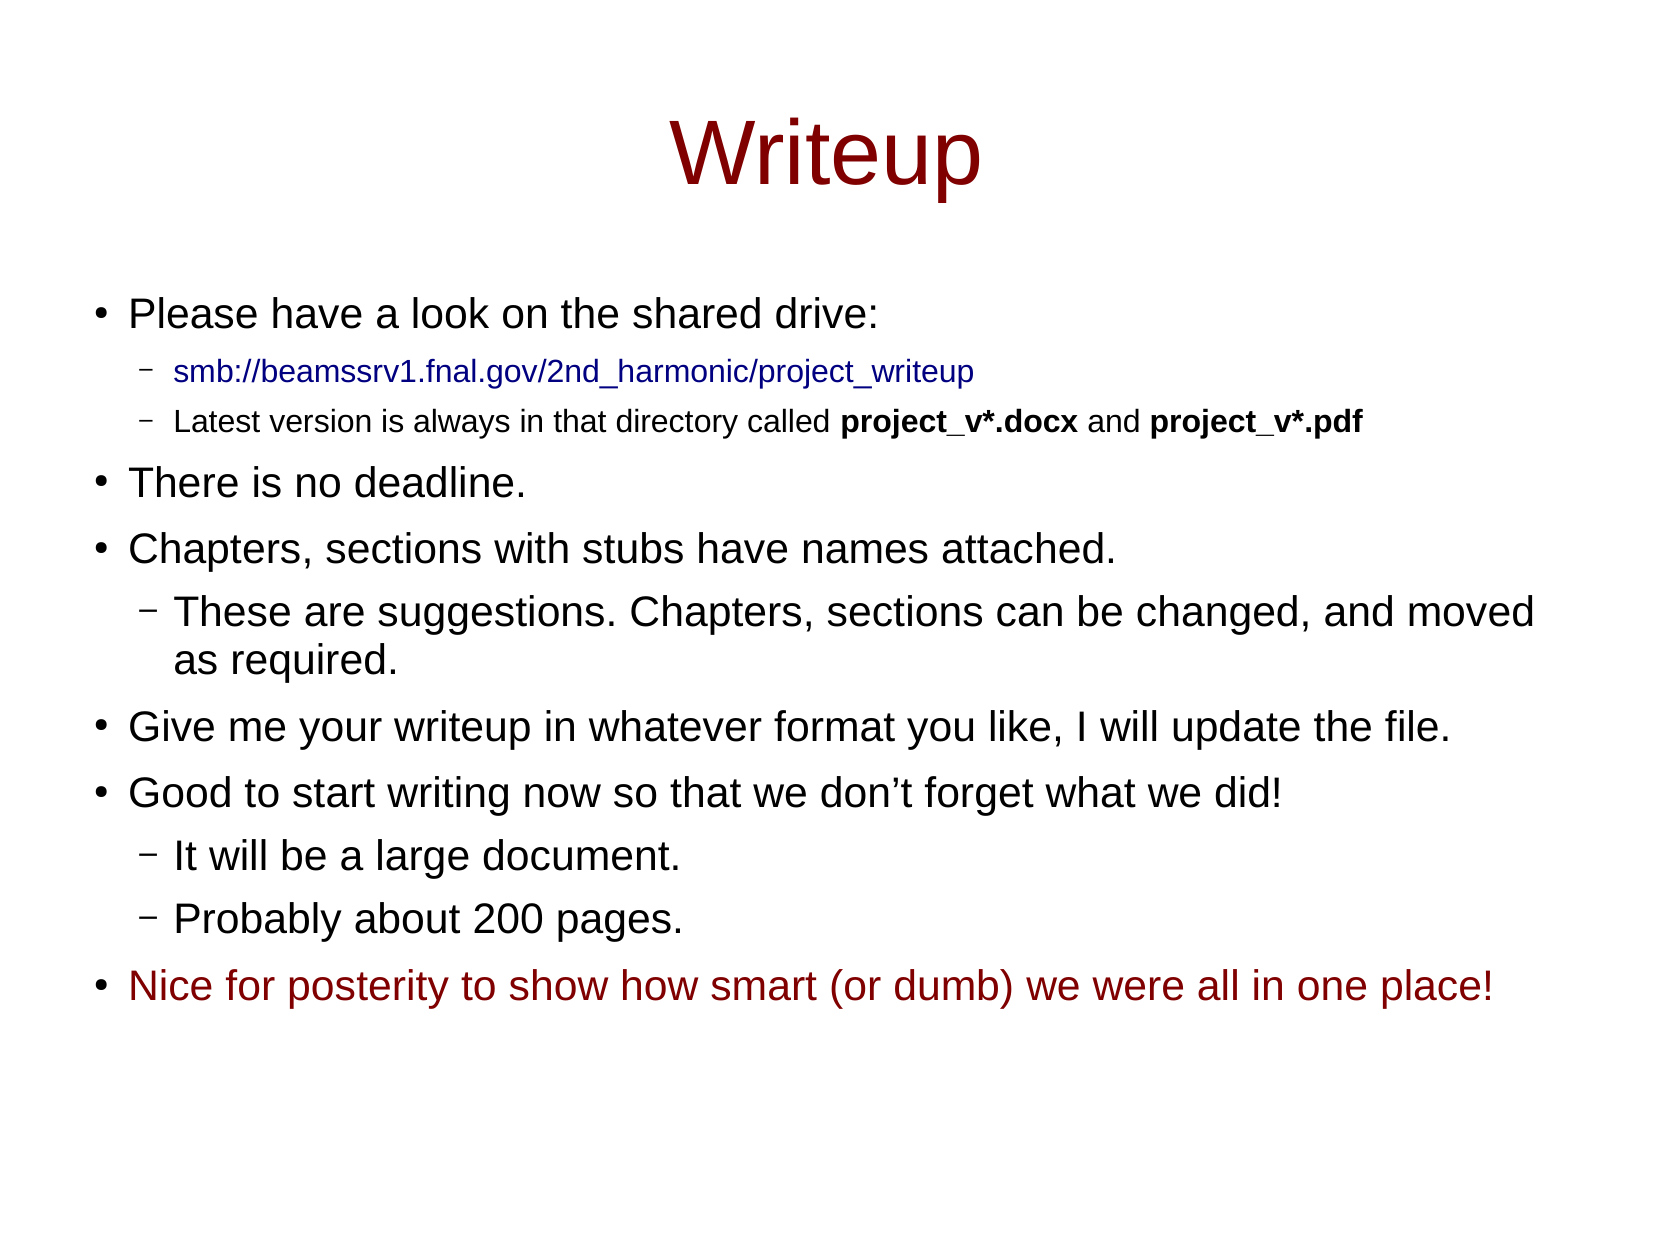

# Writeup
Please have a look on the shared drive:
smb://beamssrv1.fnal.gov/2nd_harmonic/project_writeup
Latest version is always in that directory called project_v*.docx and project_v*.pdf
There is no deadline.
Chapters, sections with stubs have names attached.
These are suggestions. Chapters, sections can be changed, and moved as required.
Give me your writeup in whatever format you like, I will update the file.
Good to start writing now so that we don’t forget what we did!
It will be a large document.
Probably about 200 pages.
Nice for posterity to show how smart (or dumb) we were all in one place!